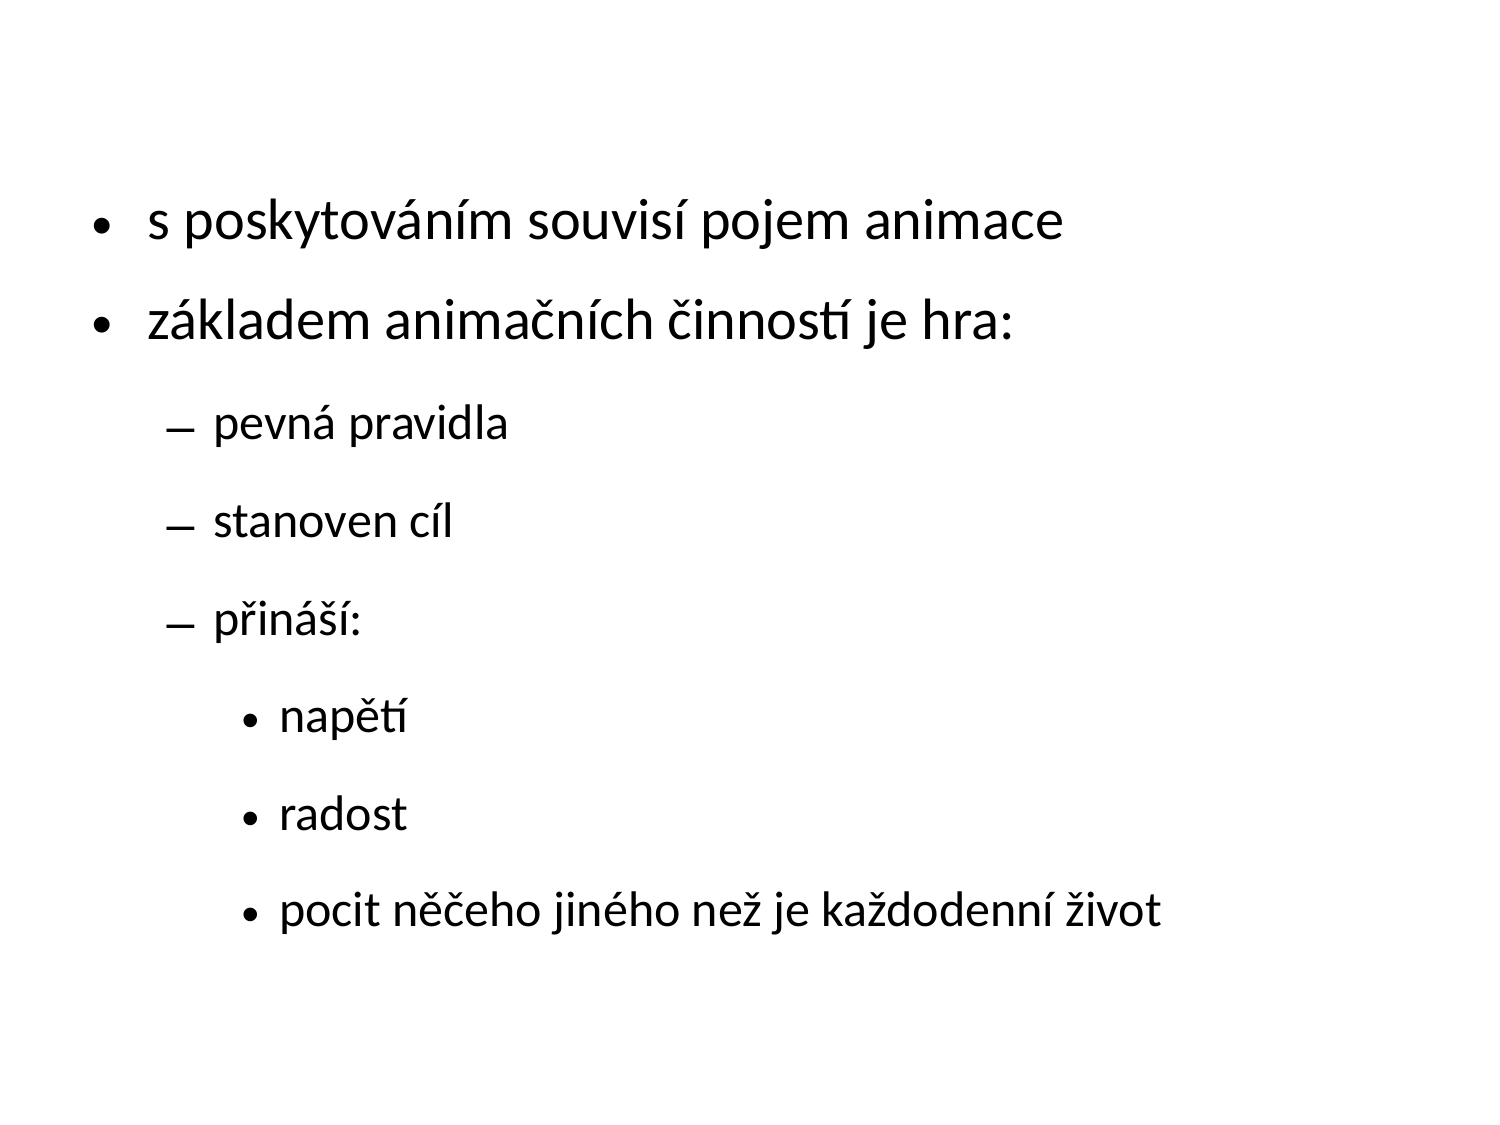

# s poskytováním souvisí pojem animace
základem animačních činností je hra:
pevná pravidla
stanoven cíl
přináší:
napětí
radost
pocit něčeho jiného než je každodenní život